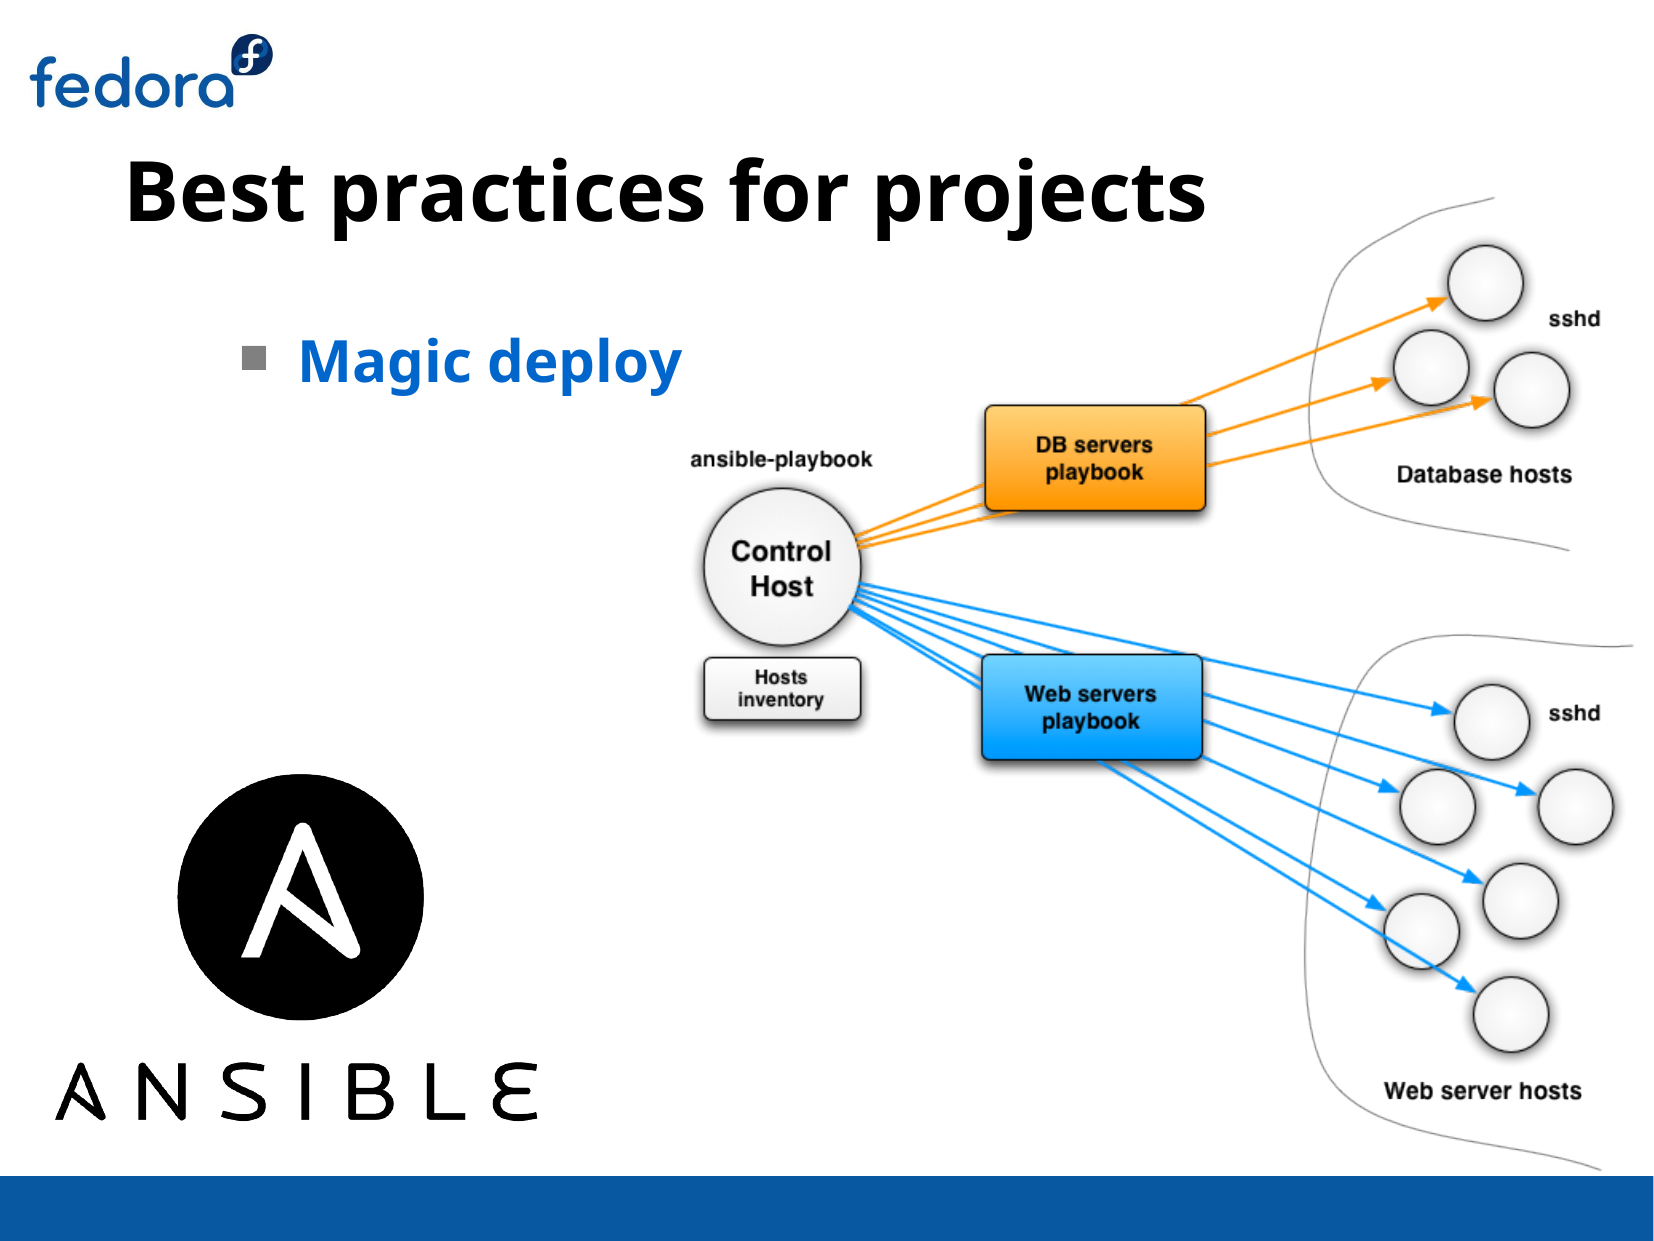

# Best practices for projects
Magic deploy